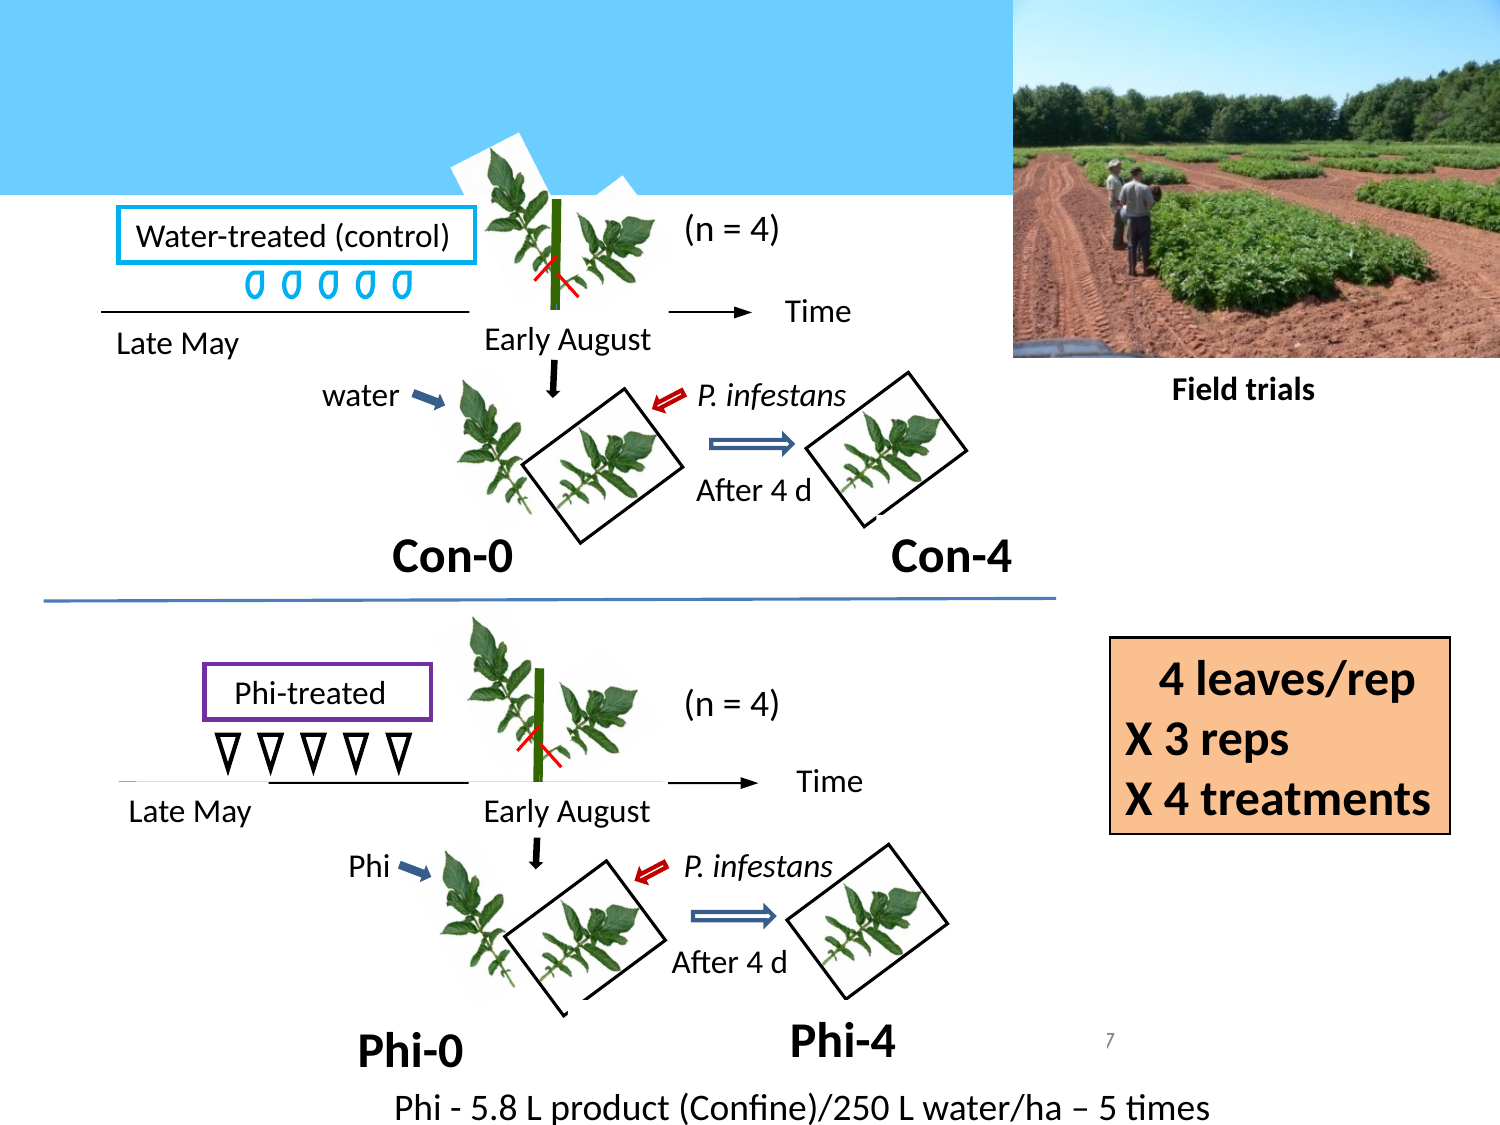

Water-treated (control)
Early August
water
P. infestans
After 4 d
 Con-0
Con-4
(n = 4)
Time
Late May
Phi-treated
Time
Phi
P. infestans
After 4 d
 Phi-4
 Phi-0
(n = 4)
Late May
Early August
Field trials
 4 leaves/rep
X 3 reps
X 4 treatments
12
Phi - 5.8 L product (Confine)/250 L water/ha – 5 times